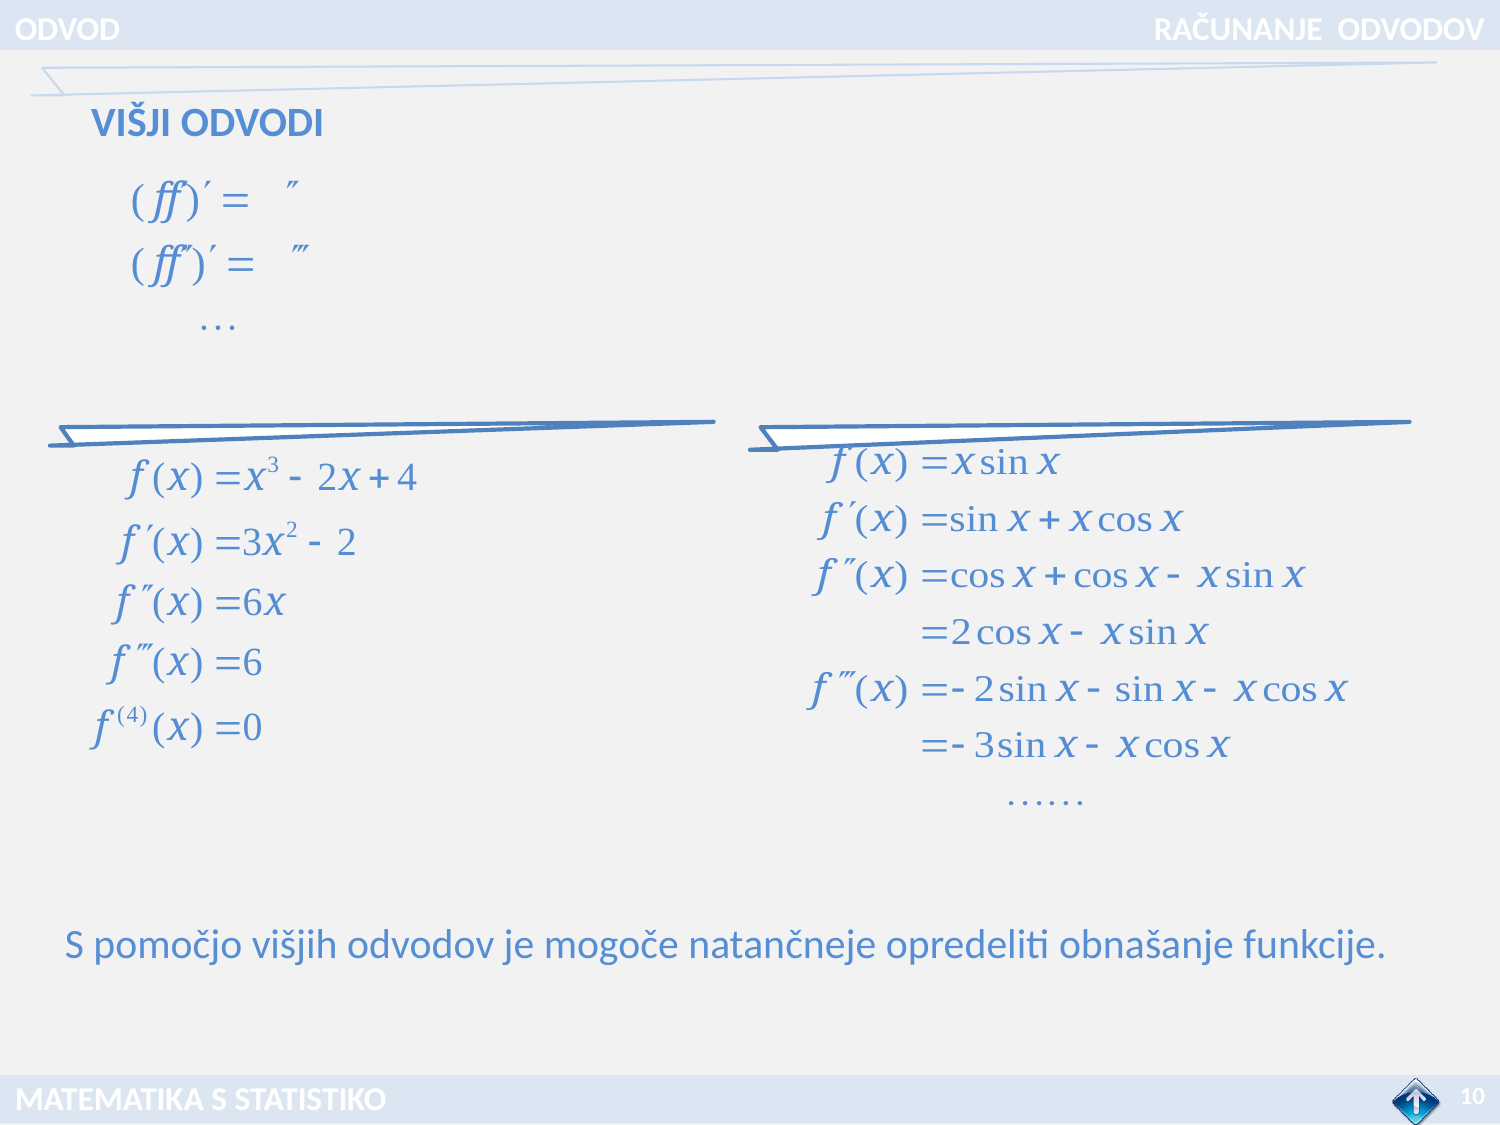

ODVOD
RAČUNANJE ODVODOV
VIŠJI ODVODI
S pomočjo višjih odvodov je mogoče natančneje opredeliti obnašanje funkcije.
MATEMATIKA S STATISTIKO